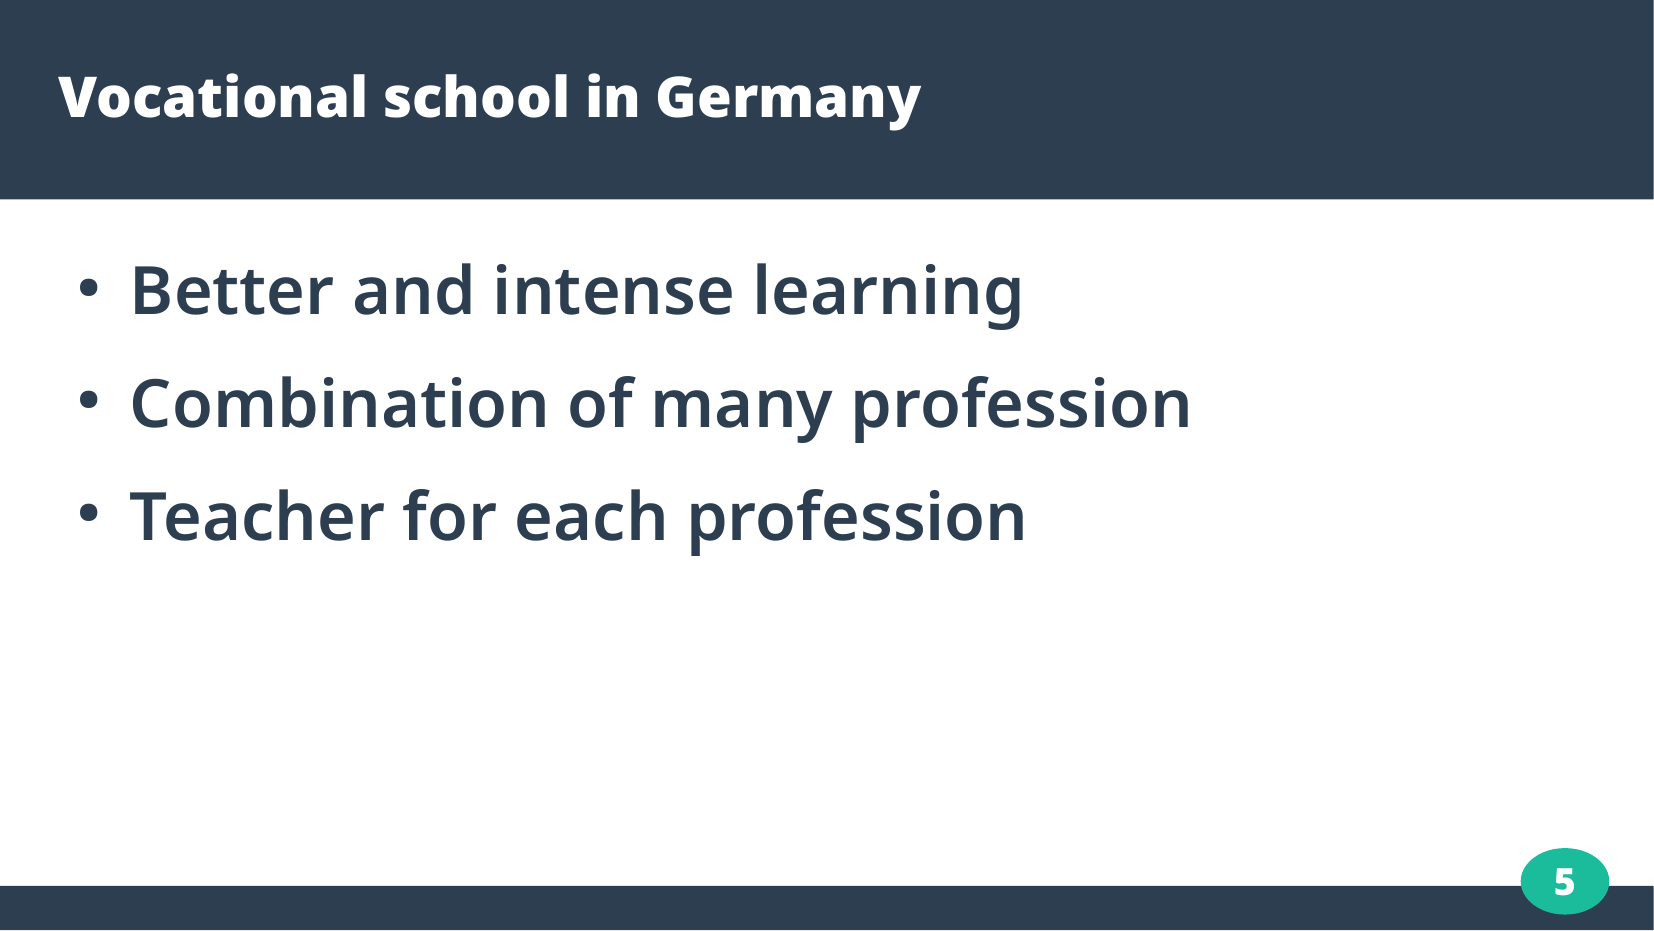

# Vocational school in Germany
Better and intense learning
Combination of many profession
Teacher for each profession
5